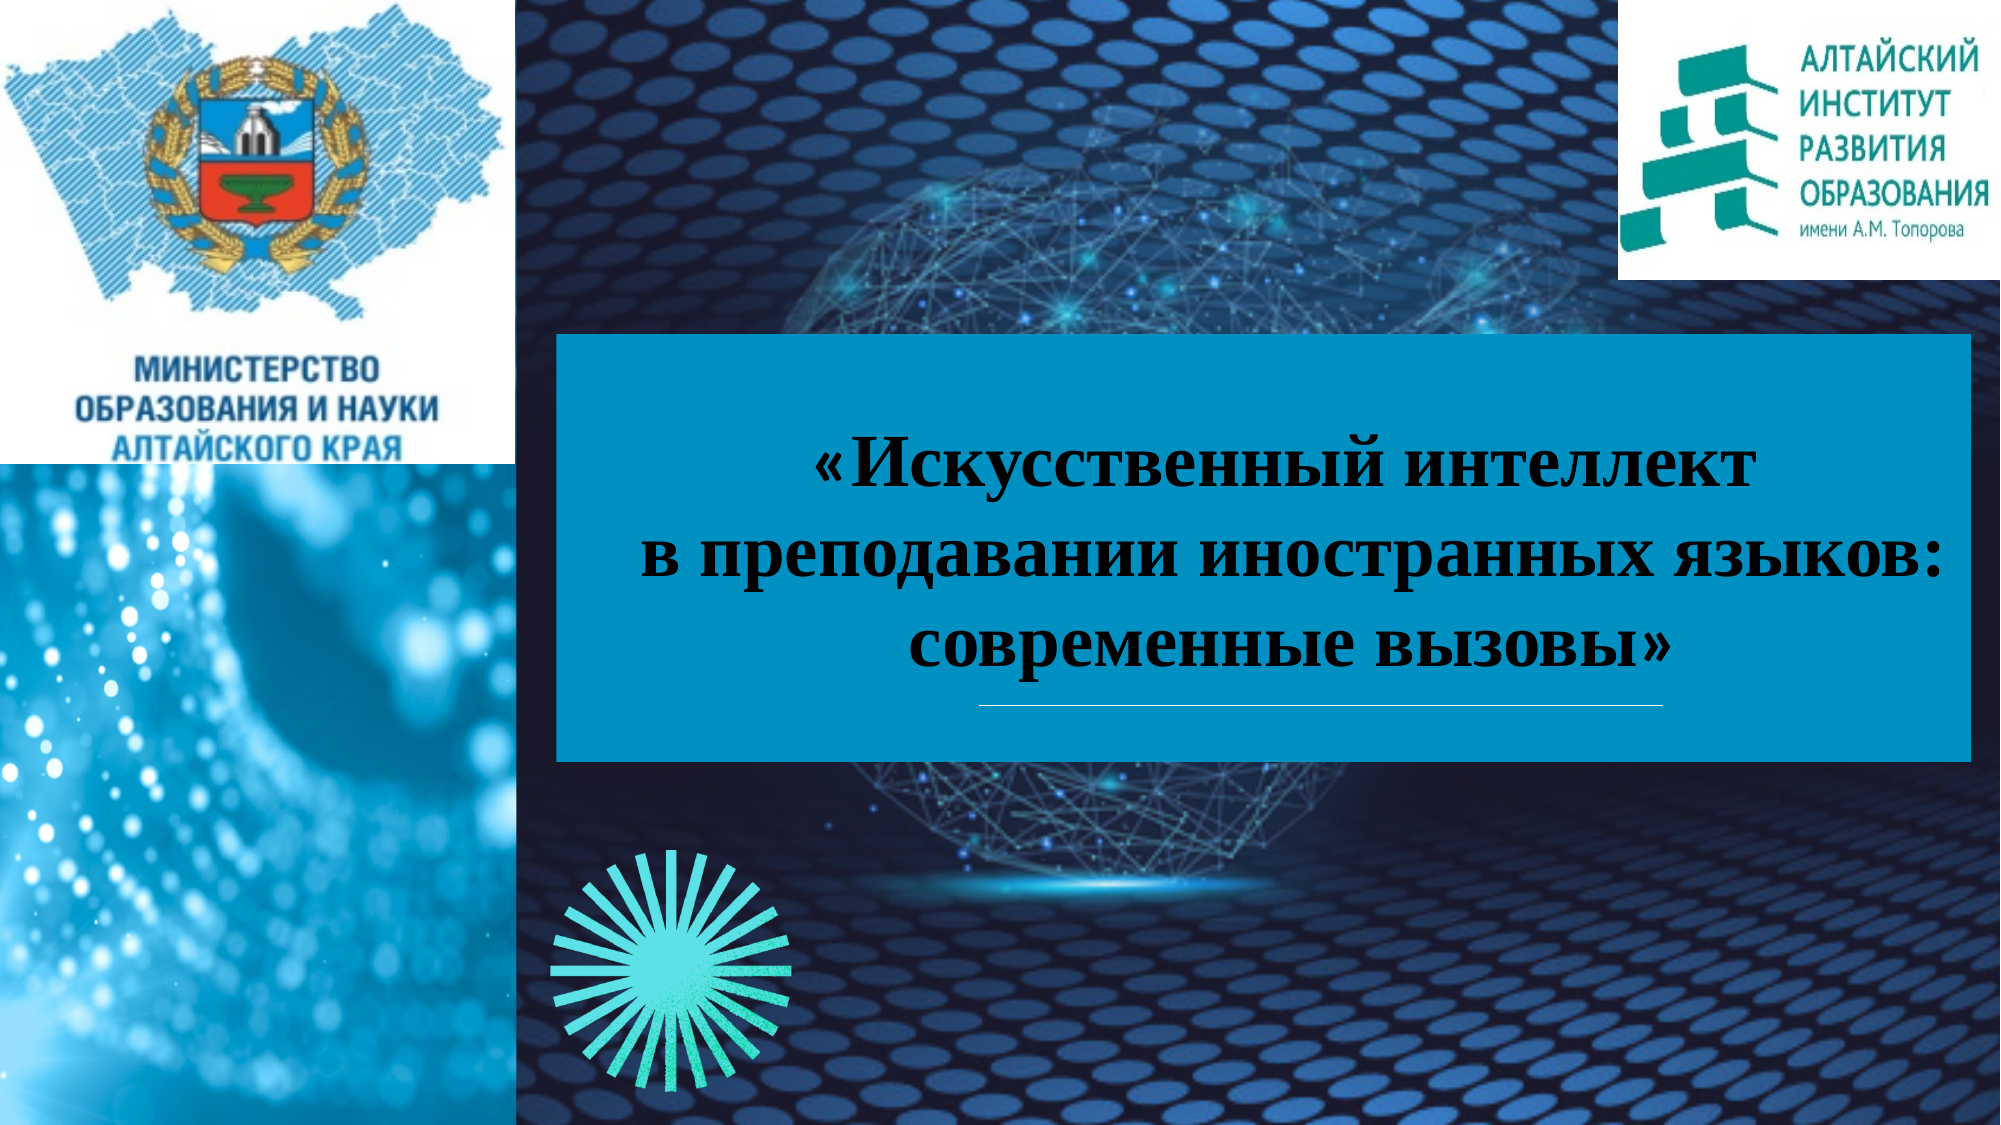

«Искусственный интеллект
в преподавании иностранных языков:
современные вызовы»